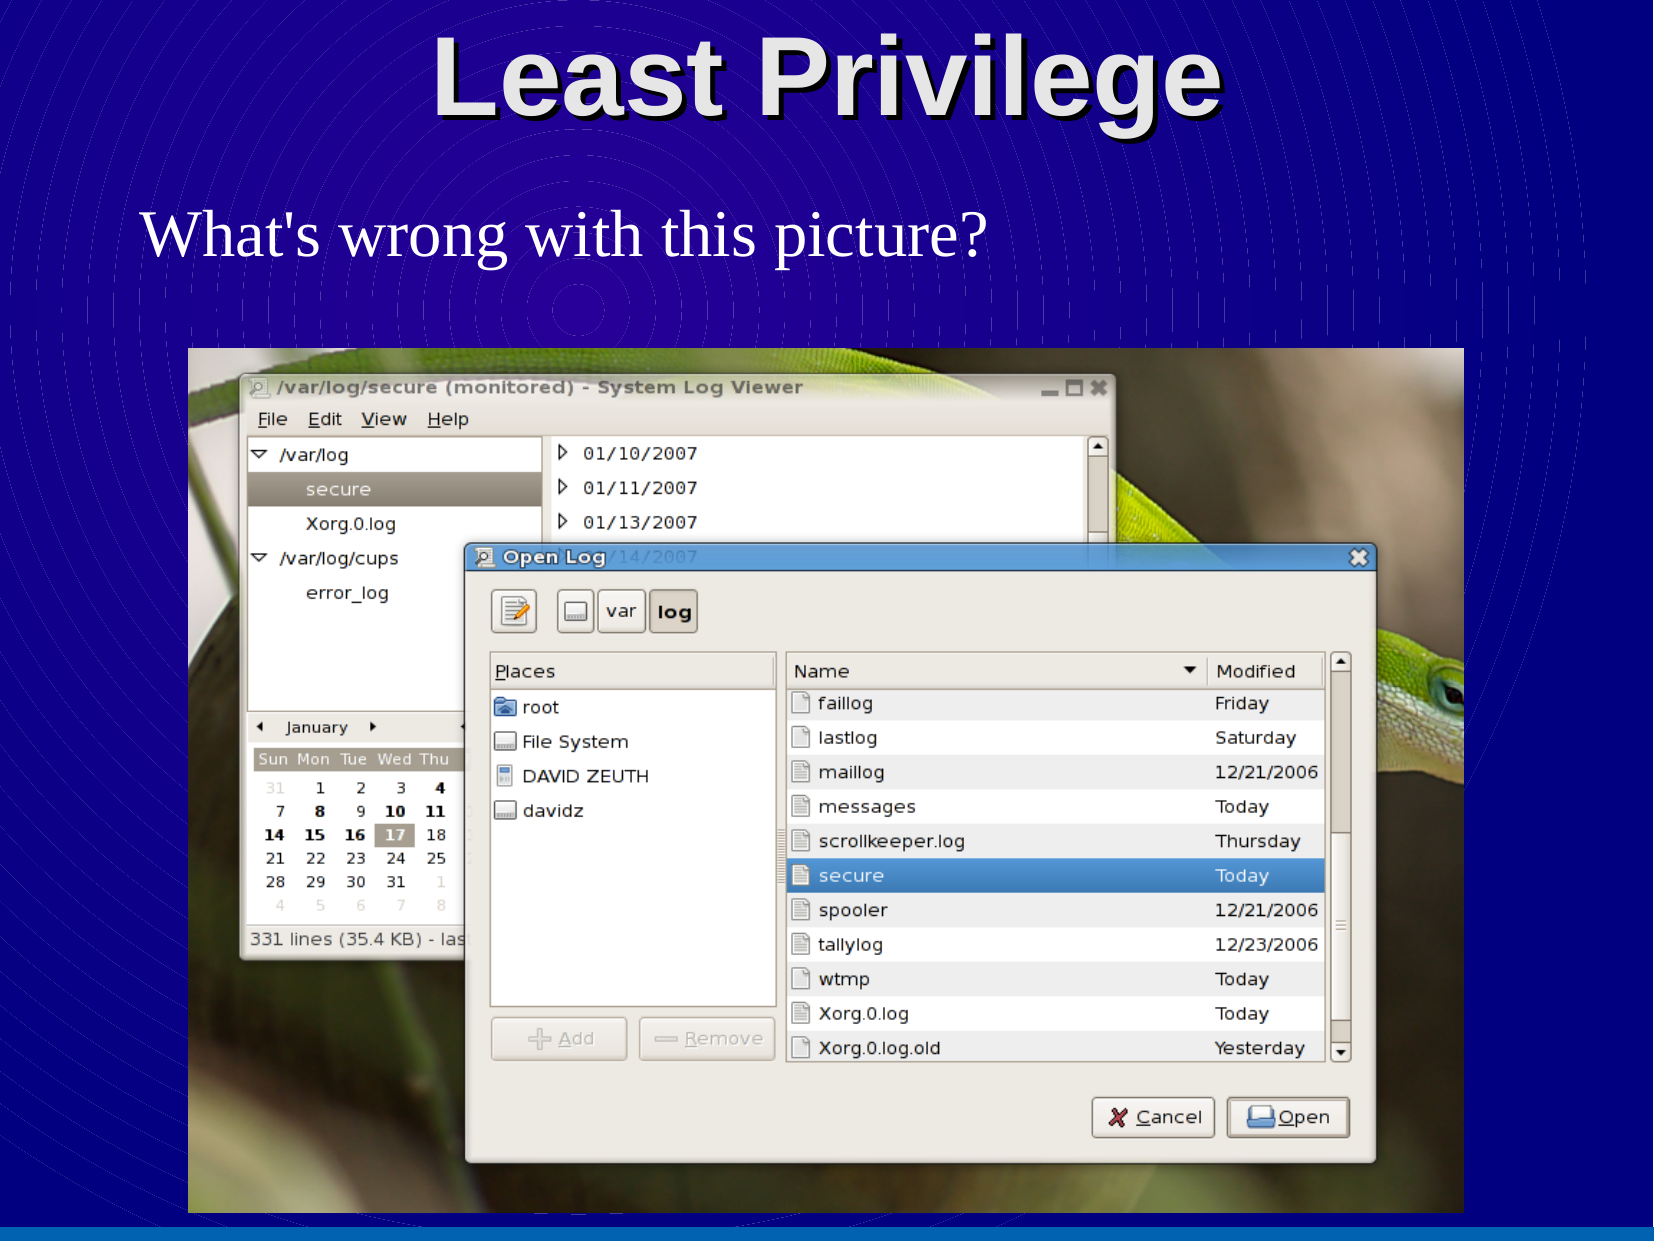

# Least Privilege
What's wrong with this picture?